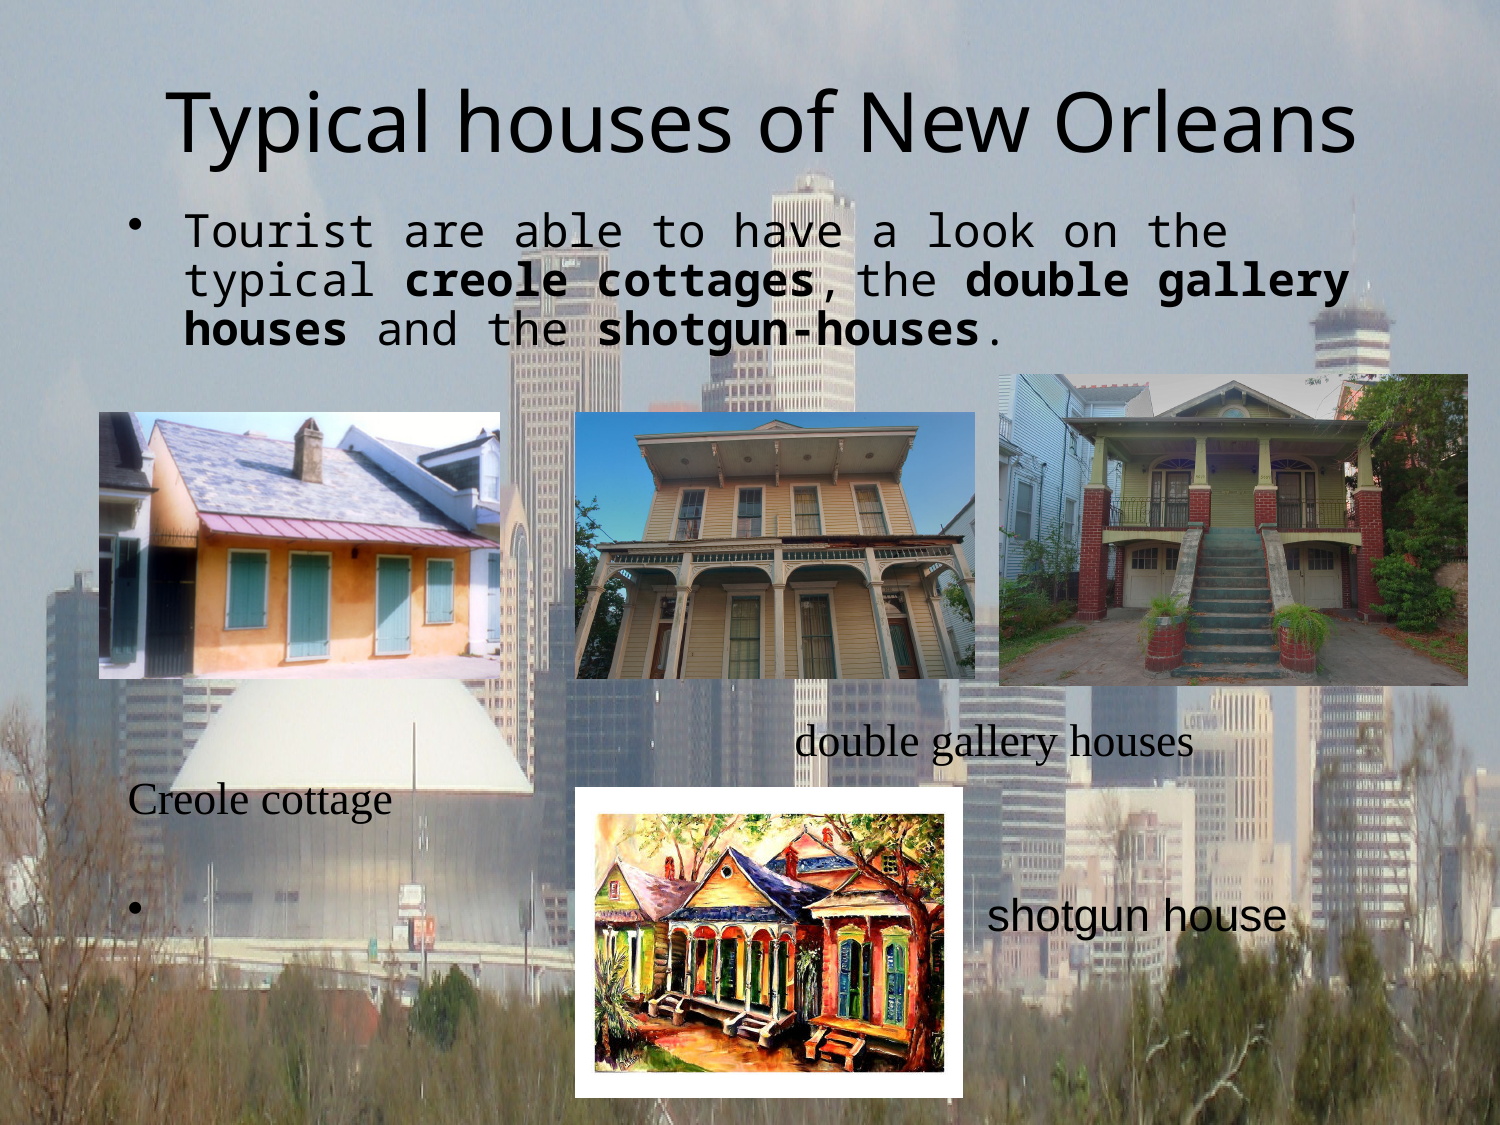

# Typical houses of New Orleans
Tourist are able to have a look on the typical creole cottages, the double gallery houses and the shotgun-houses.
 double gallery houses
Creole cottage
 shotgun house